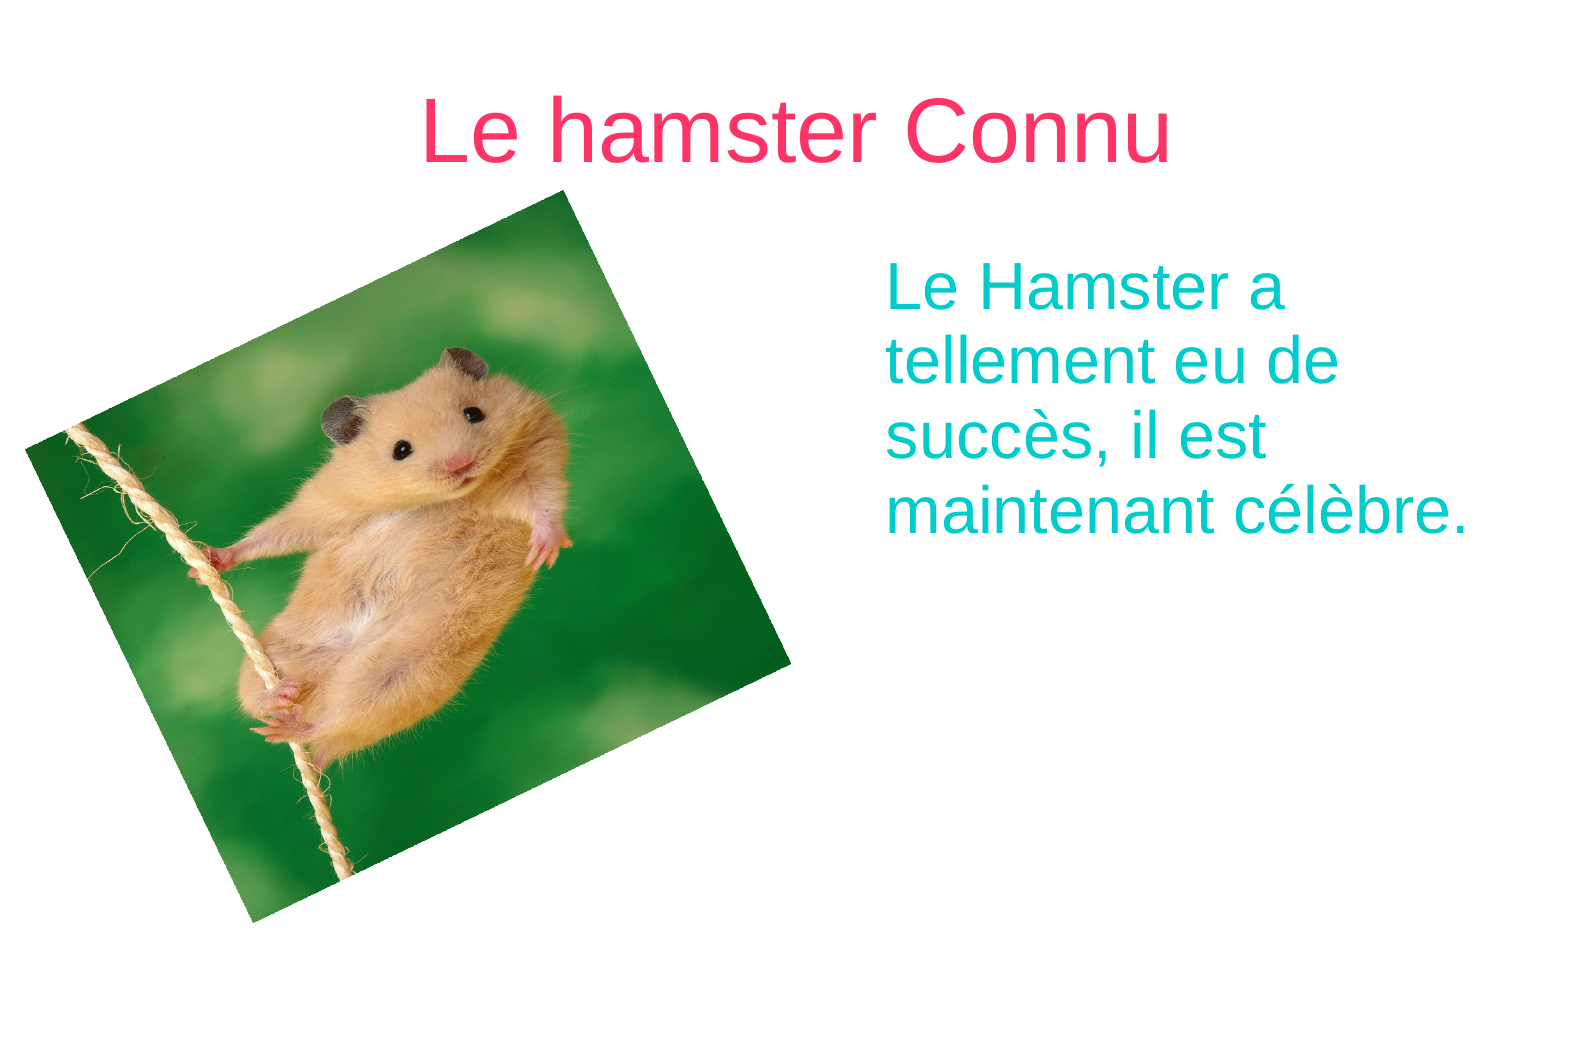

# Le hamster Connu
Le Hamster a tellement eu de succès, il est maintenant célèbre.